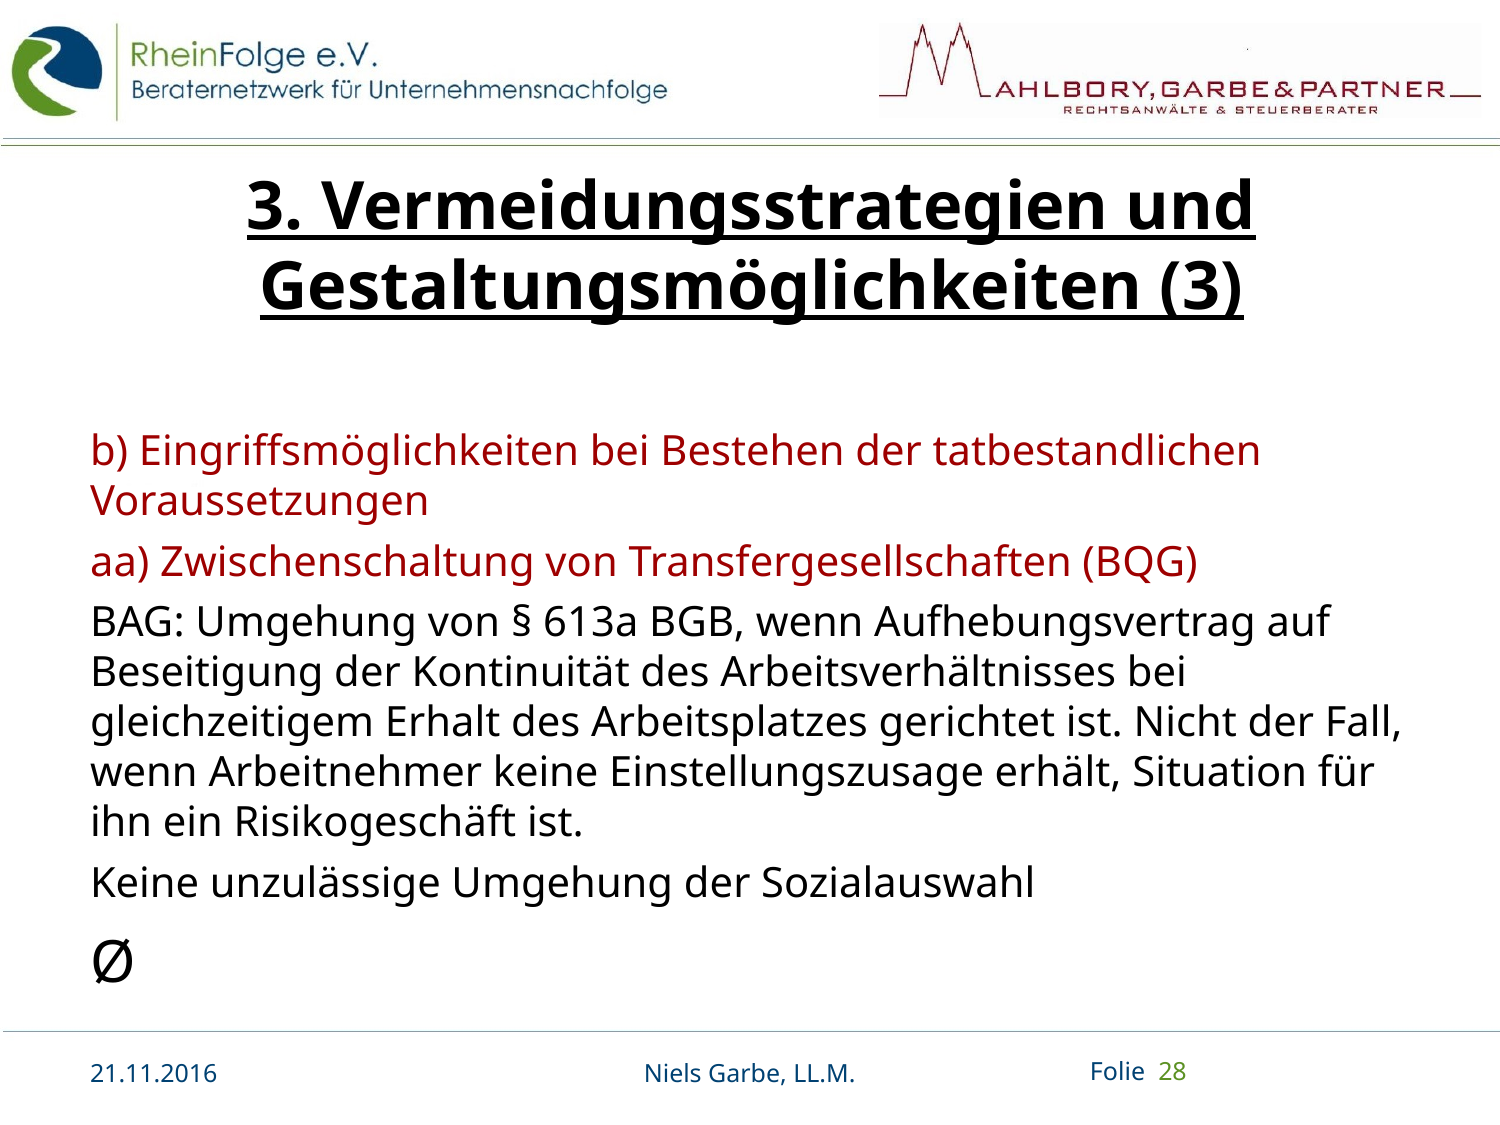

# 3. Vermeidungsstrategien und Gestaltungsmöglichkeiten (3)
b) Eingriffsmöglichkeiten bei Bestehen der tatbestandlichen Voraussetzungen
aa) Zwischenschaltung von Transfergesellschaften (BQG)
BAG: Umgehung von § 613a BGB, wenn Aufhebungsvertrag auf Beseitigung der Kontinuität des Arbeitsverhältnisses bei gleichzeitigem Erhalt des Arbeitsplatzes gerichtet ist. Nicht der Fall, wenn Arbeitnehmer keine Einstellungszusage erhält, Situation für ihn ein Risikogeschäft ist.
Keine unzulässige Umgehung der Sozialauswahl
21.11.2016
Niels Garbe, LL.M.
Folie